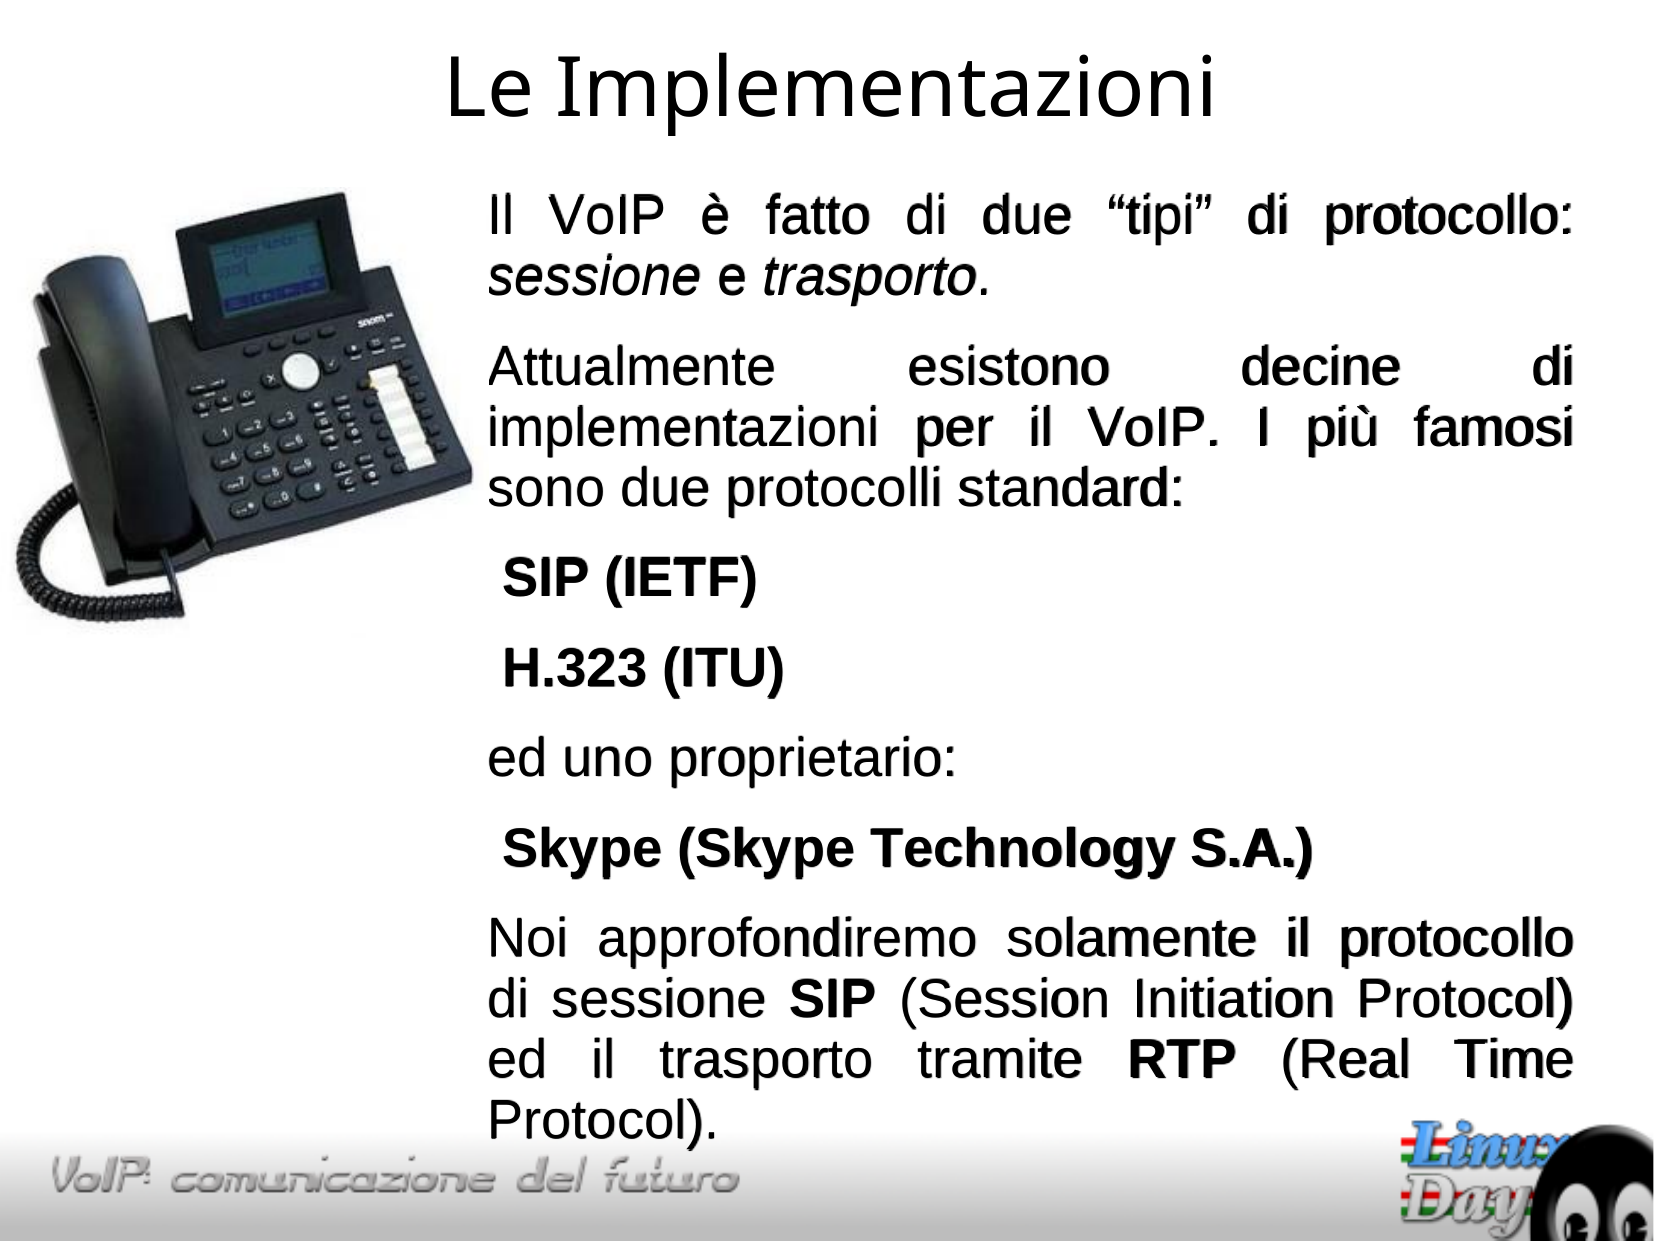

# Le Implementazioni
Il VoIP è fatto di due “tipi” di protocollo: sessione e trasporto.
Attualmente esistono decine di implementazioni per il VoIP. I più famosi sono due protocolli standard:
 SIP (IETF)
 H.323 (ITU)
ed uno proprietario:
 Skype (Skype Technology S.A.)
Noi approfondiremo solamente il protocollo di sessione SIP (Session Initiation Protocol) ed il trasporto tramite RTP (Real Time Protocol).